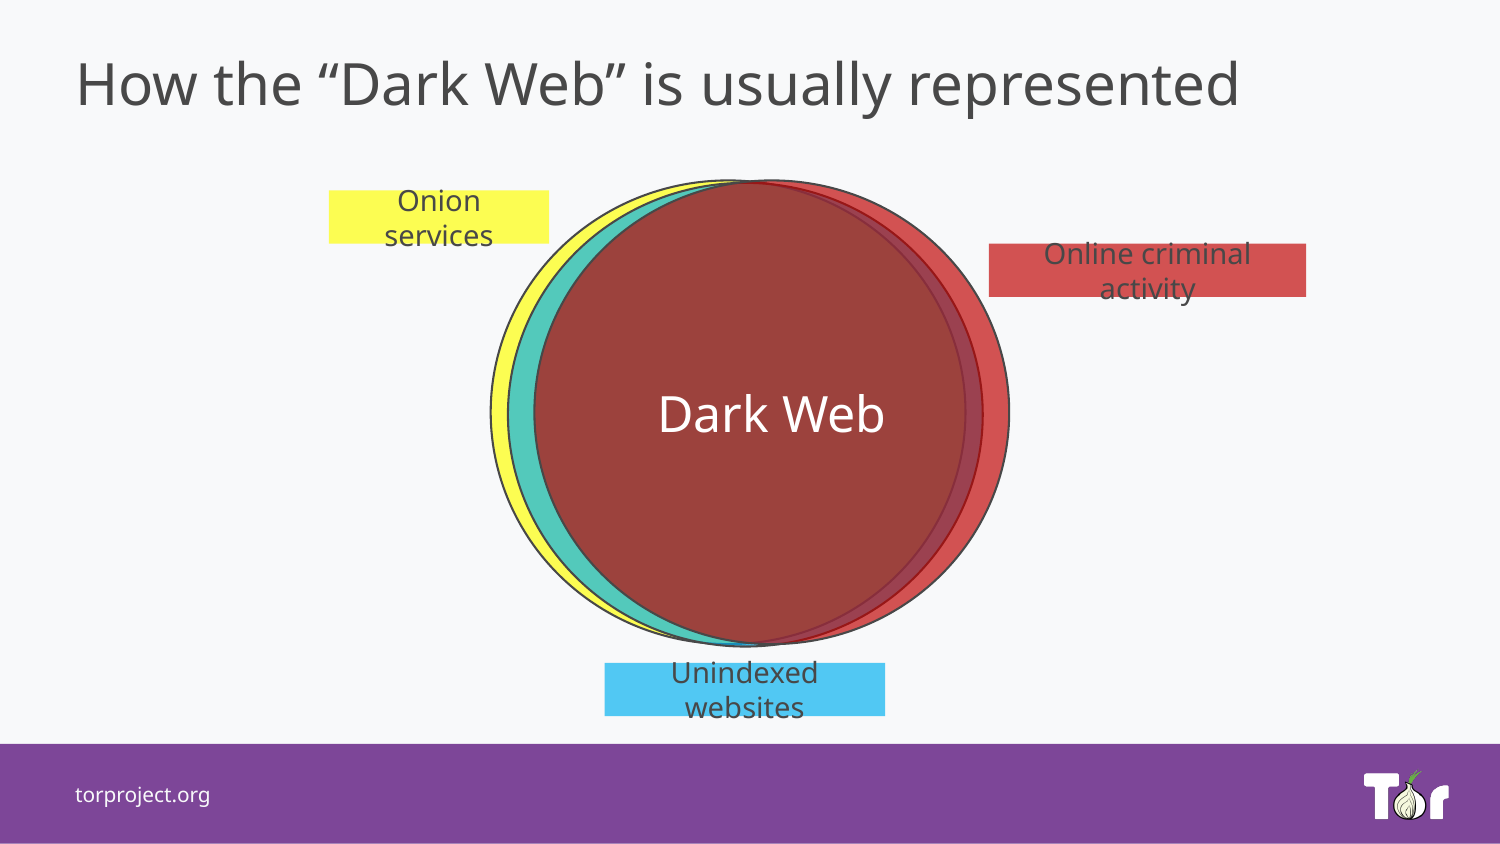

# How the “Dark Web” is usually represented
Dark Web
Onion services
Online criminal activity
Unindexed websites